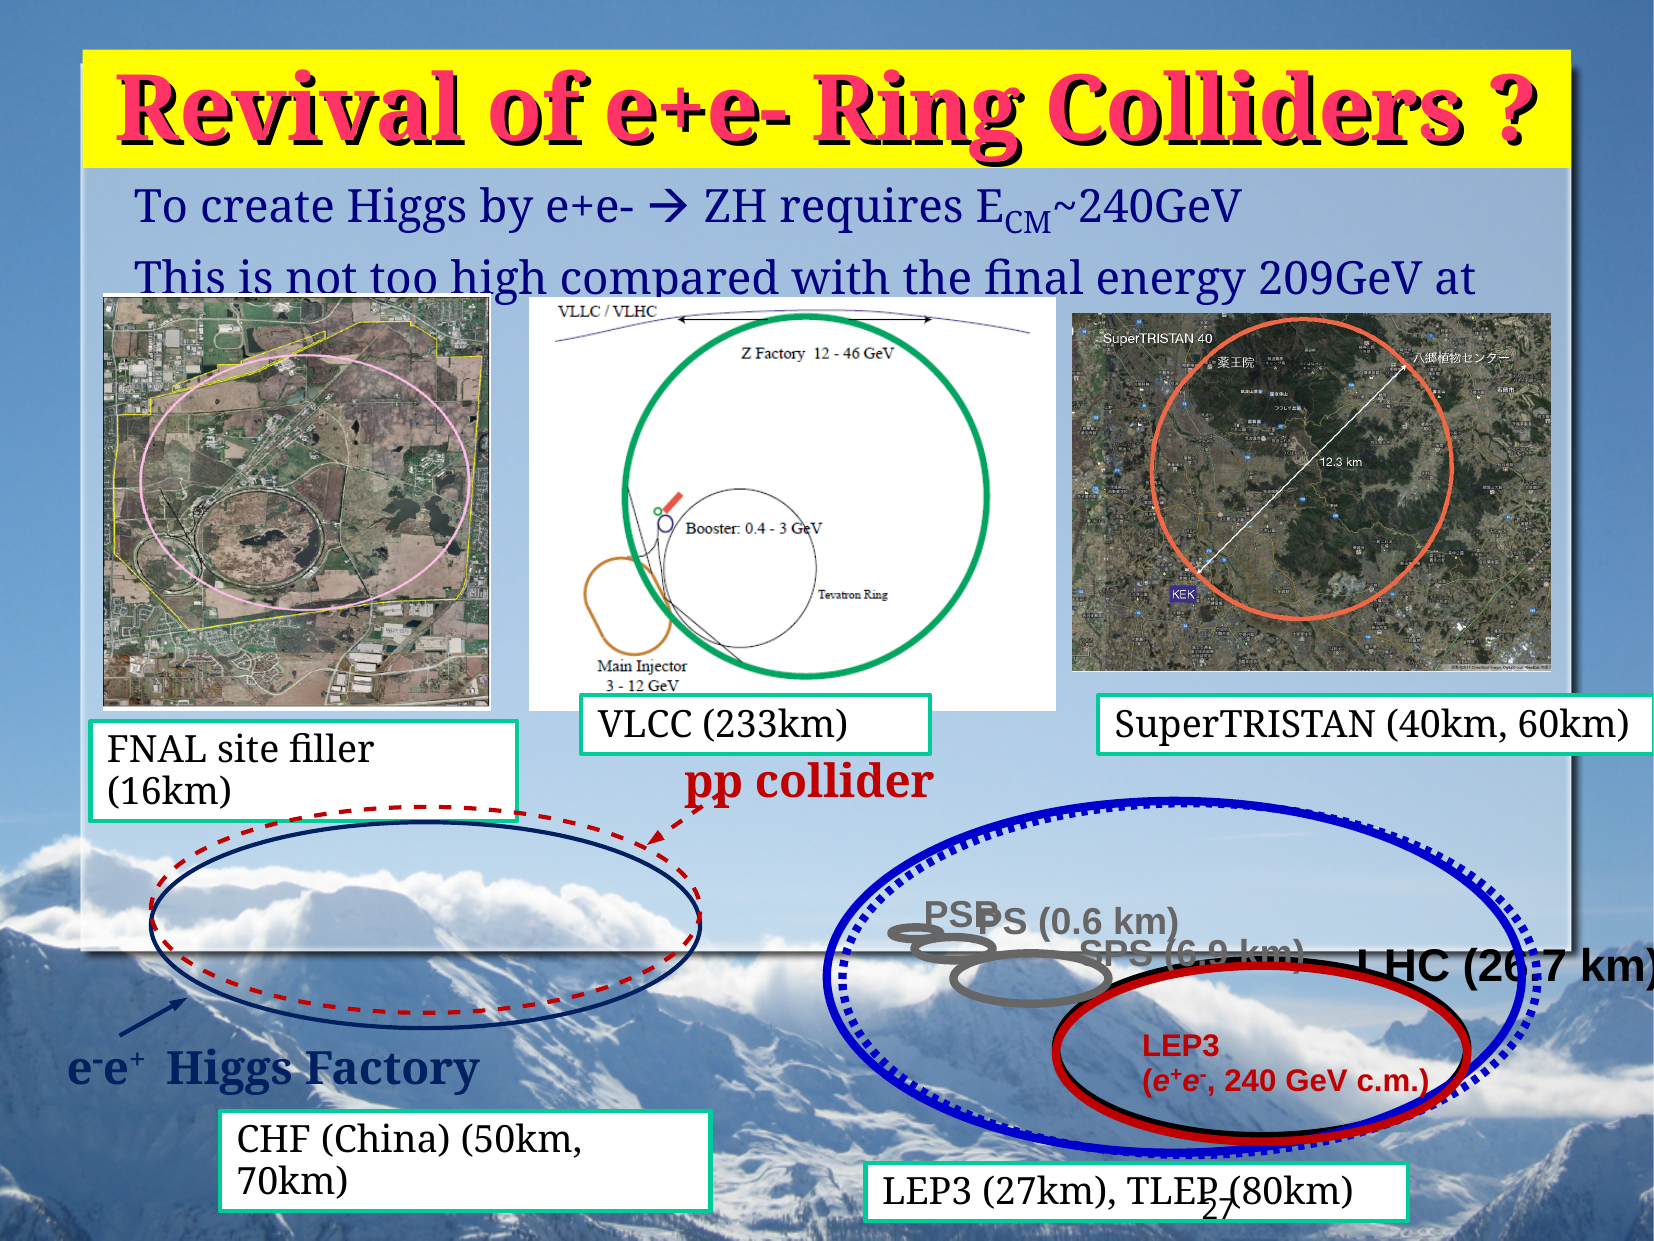

# Revival of e+e- Ring Colliders ?
To create Higgs by e+e-  ZH requires ECM~240GeV
This is not too high compared with the final energy 209GeV at LEP
VLCC (233km)
SuperTRISTAN (40km, 60km)
FNAL site filler (16km)
pp collider
ee+ Higgs Factory
PSB
PS (0.6 km)
SPS (6.9 km)
LHC (26.7 km)
LEP3
(e+e-, 240 GeV c.m.)
CHF (China) (50km, 70km)
LEP3 (27km), TLEP (80km)